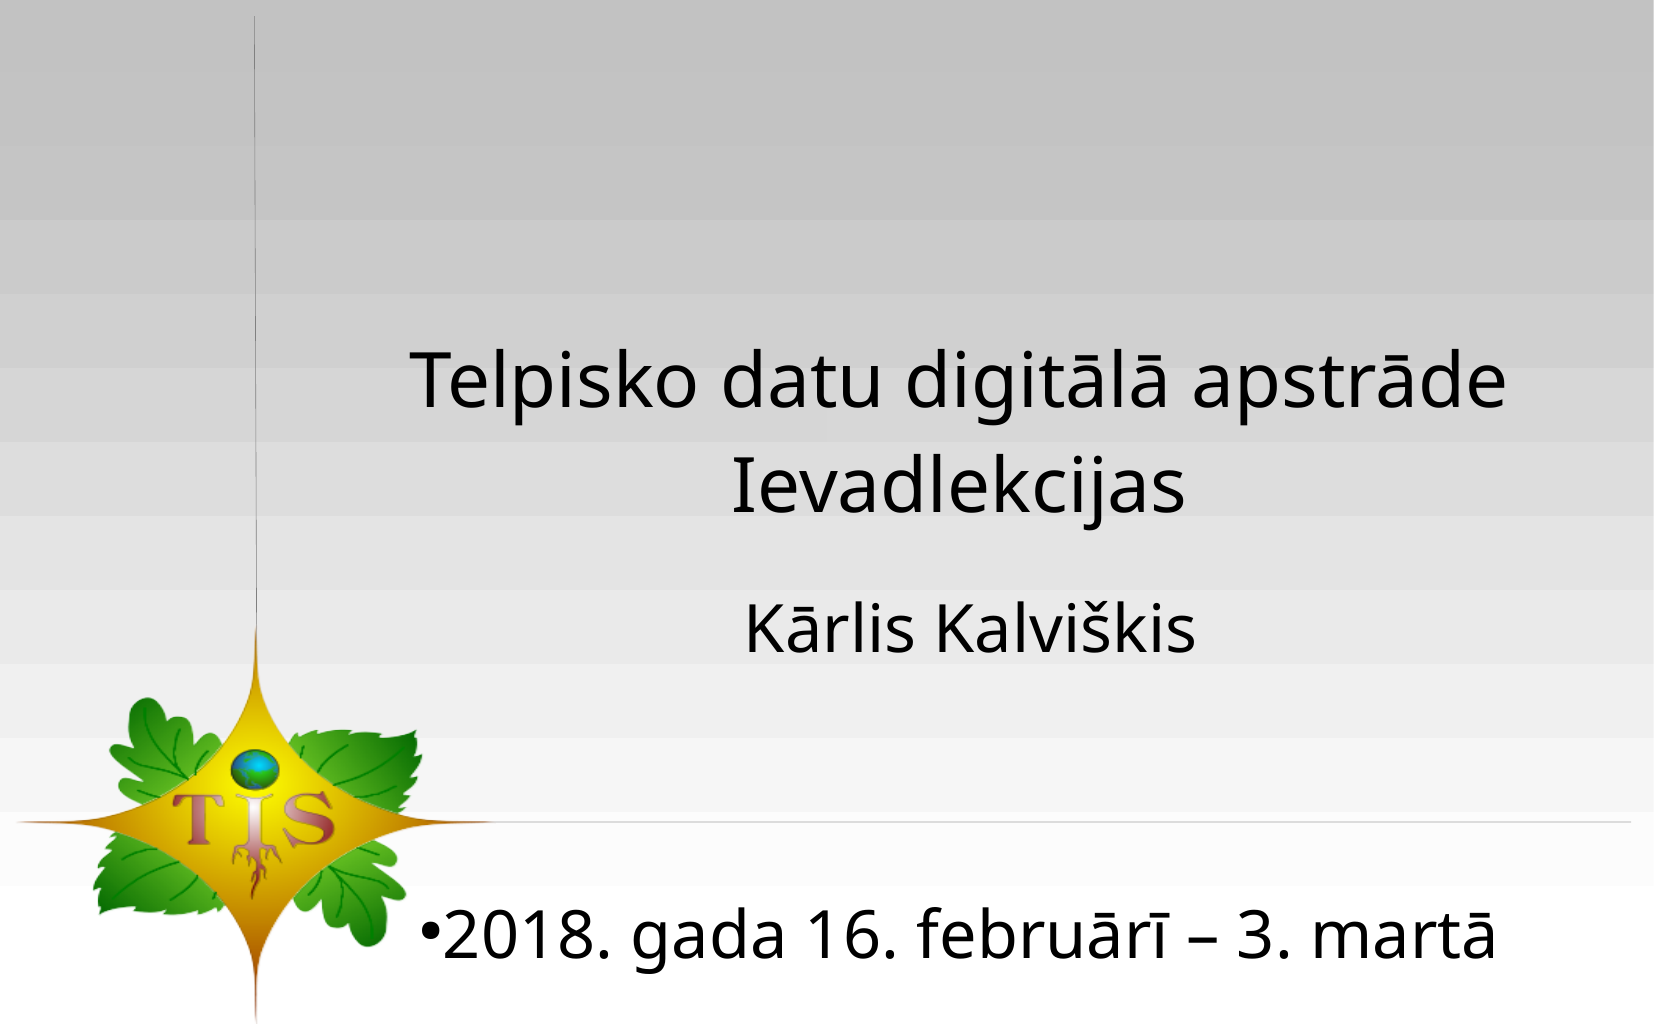

# Telpisko datu digitālā apstrāde Ievadlekcijas
Kārlis Kalviškis
2018. gada 16. februārī – 3. martā